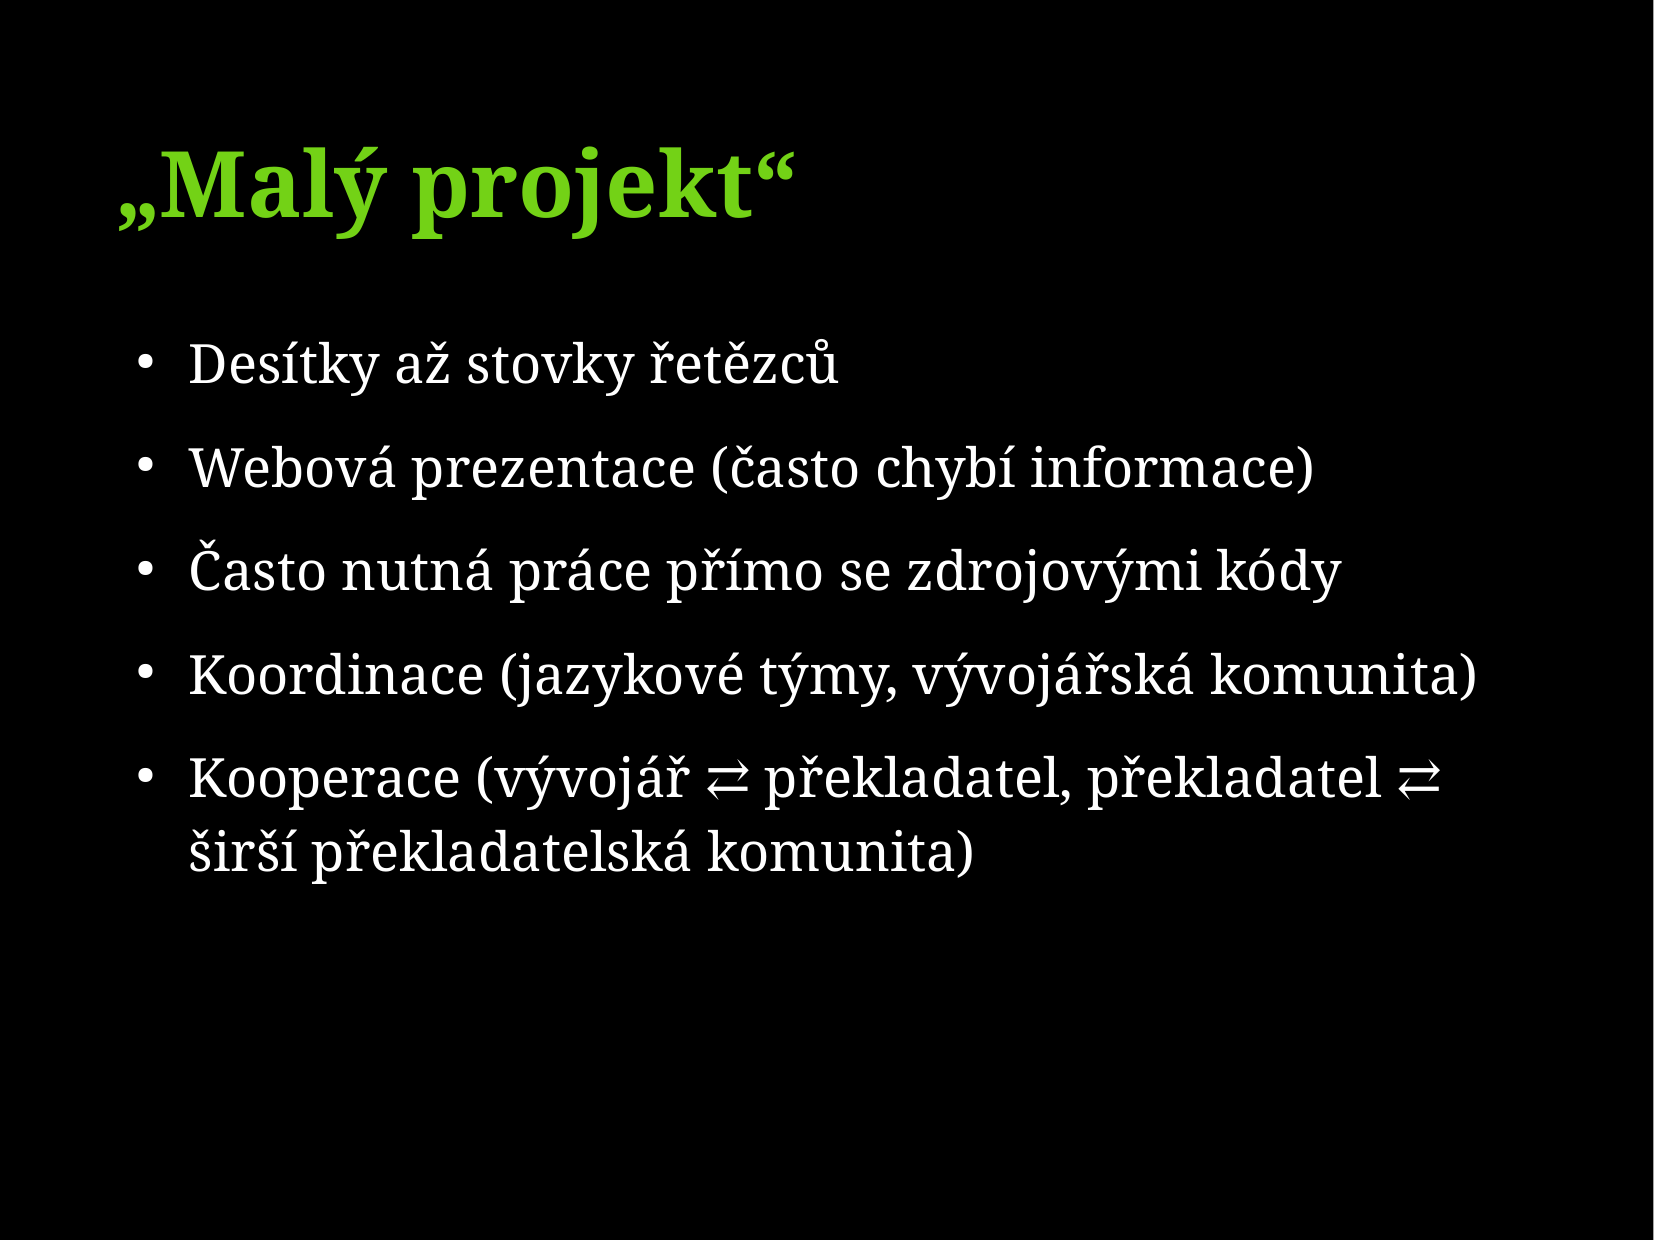

# „Malý projekt“
Desítky až stovky řetězců
Webová prezentace (často chybí informace)
Často nutná práce přímo se zdrojovými kódy
Koordinace (jazykové týmy, vývojářská komunita)
Kooperace (vývojář ⇄ překladatel, překladatel ⇄ širší překladatelská komunita)